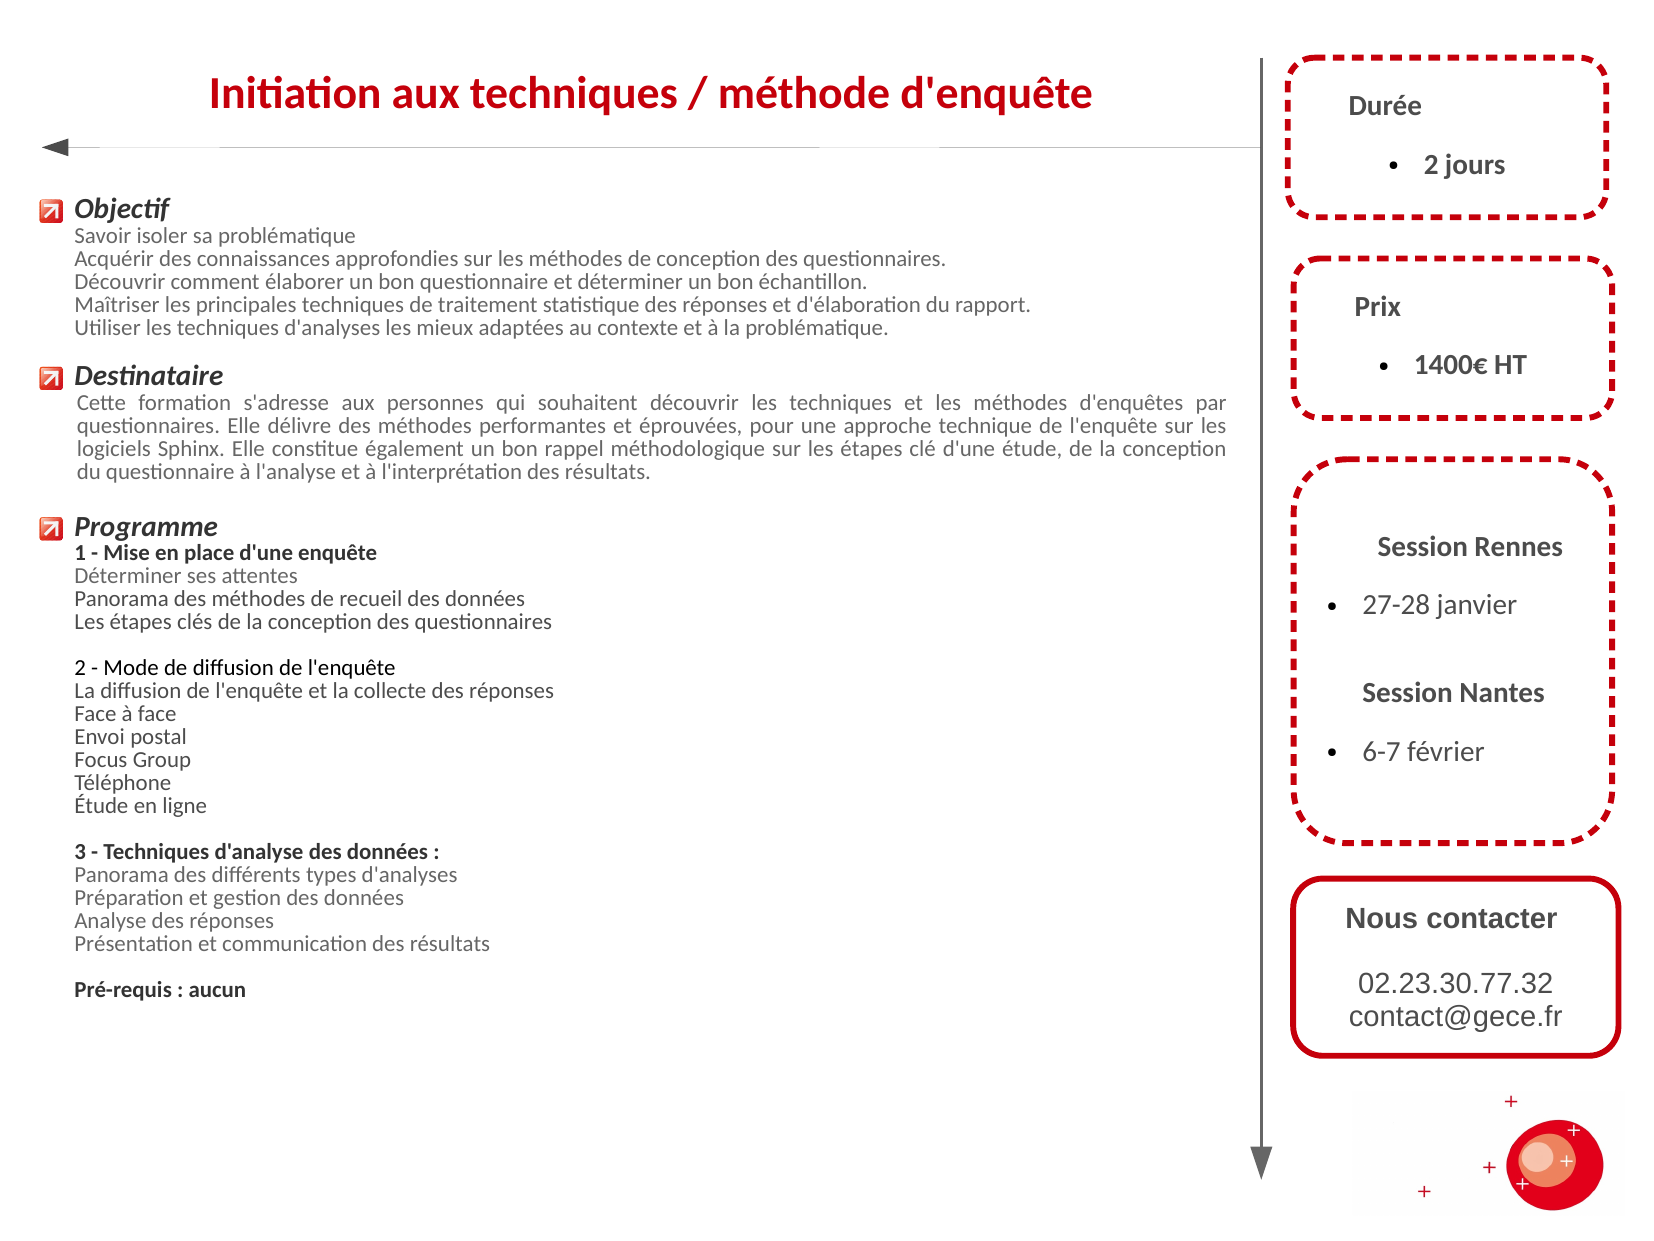

| Initiation aux techniques / méthode d'enquête |
| --- |
Durée
2 jours
| Objectif  Savoir isoler sa problématique Acquérir des connaissances approfondies sur les méthodes de conception des questionnaires. Découvrir comment élaborer un bon questionnaire et déterminer un bon échantillon. Maîtriser les principales techniques de traitement statistique des réponses et d'élaboration du rapport. Utiliser les techniques d'analyses les mieux adaptées au contexte et à la problématique. Destinataire Cette formation s'adresse aux personnes qui souhaitent découvrir les techniques et les méthodes d'enquêtes par questionnaires. Elle délivre des méthodes performantes et éprouvées, pour une approche technique de l'enquête sur les logiciels Sphinx. Elle constitue également un bon rappel méthodologique sur les étapes clé d'une étude, de la conception du questionnaire à l'analyse et à l'interprétation des résultats. Programme  1 - Mise en place d'une enquête Déterminer ses attentes Panorama des méthodes de recueil des données Les étapes clés de la conception des questionnaires 2 - Mode de diffusion de l'enquête La diffusion de l'enquête et la collecte des réponses Face à face Envoi postal Focus Group Téléphone Étude en ligne 3 - Techniques d'analyse des données : Panorama des différents types d'analyses Préparation et gestion des données Analyse des réponses Présentation et communication des résultats Pré-requis : aucun |
| --- |
Prix
1400€ HT
Session Rennes
27-28 janvier
Session Nantes
6-7 février
Nous contacter
02.23.30.77.32
contact@gece.fr